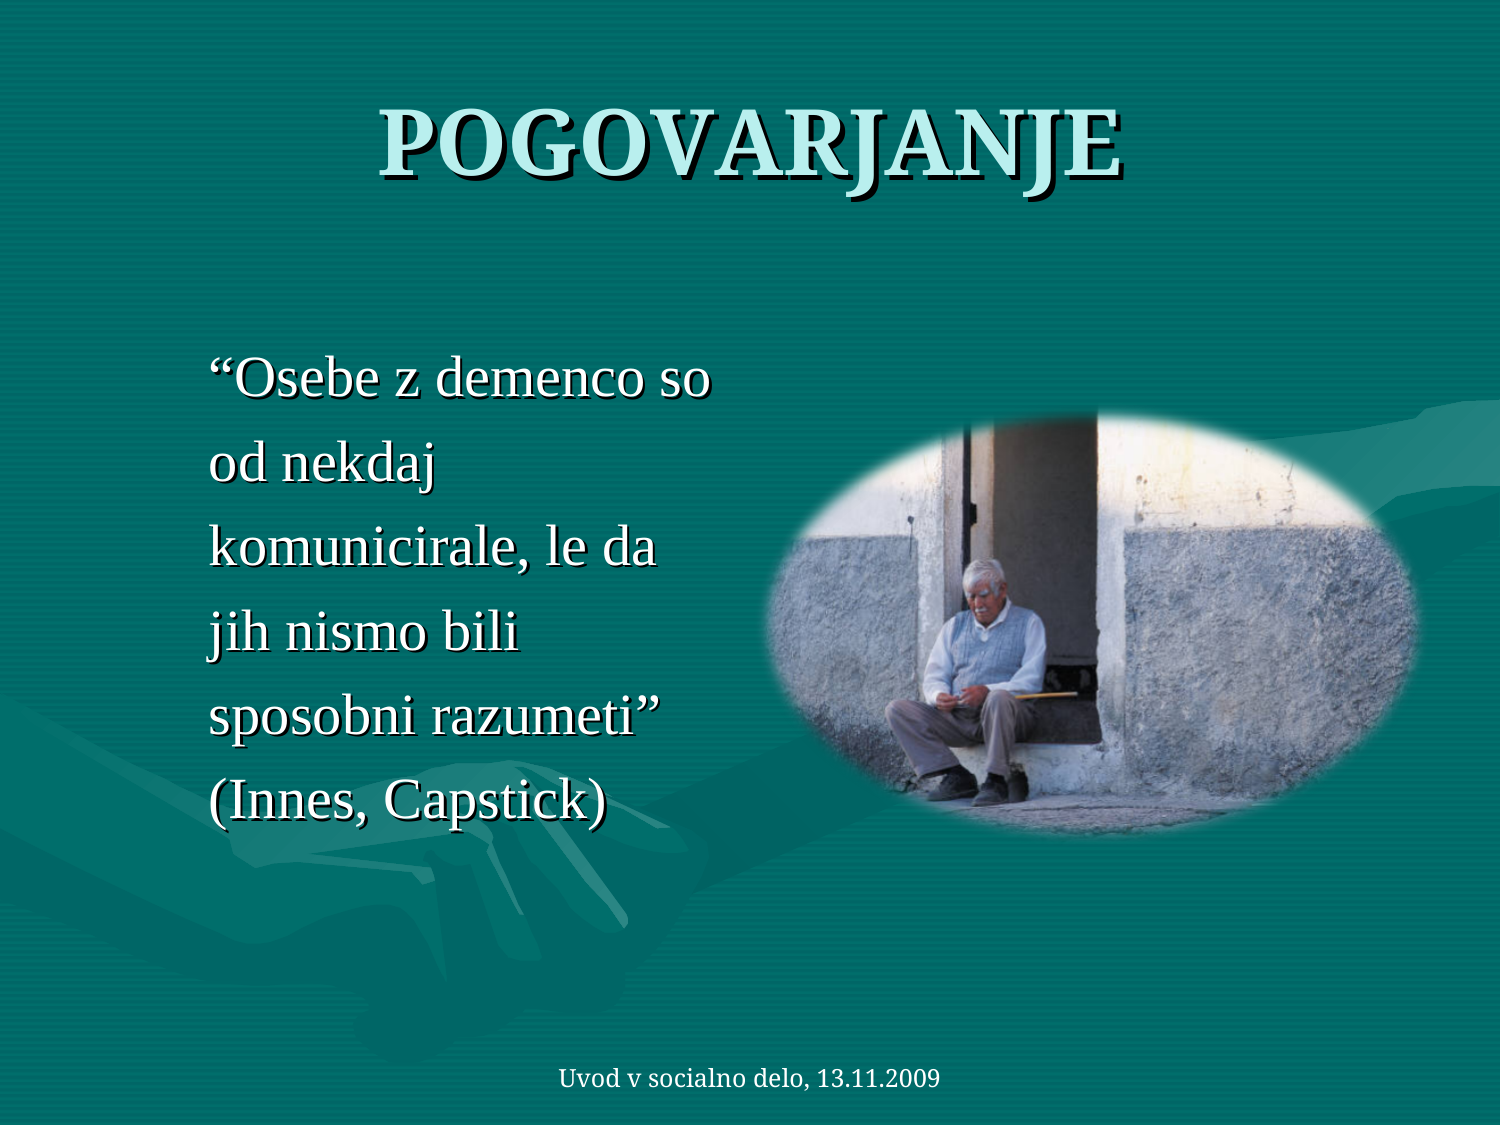

# POGOVARJANJE
“Osebe z demenco so
od nekdaj
komunicirale, le da
jih nismo bili
sposobni razumeti”
(Innes, Capstick)
Uvod v socialno delo, 13.11.2009